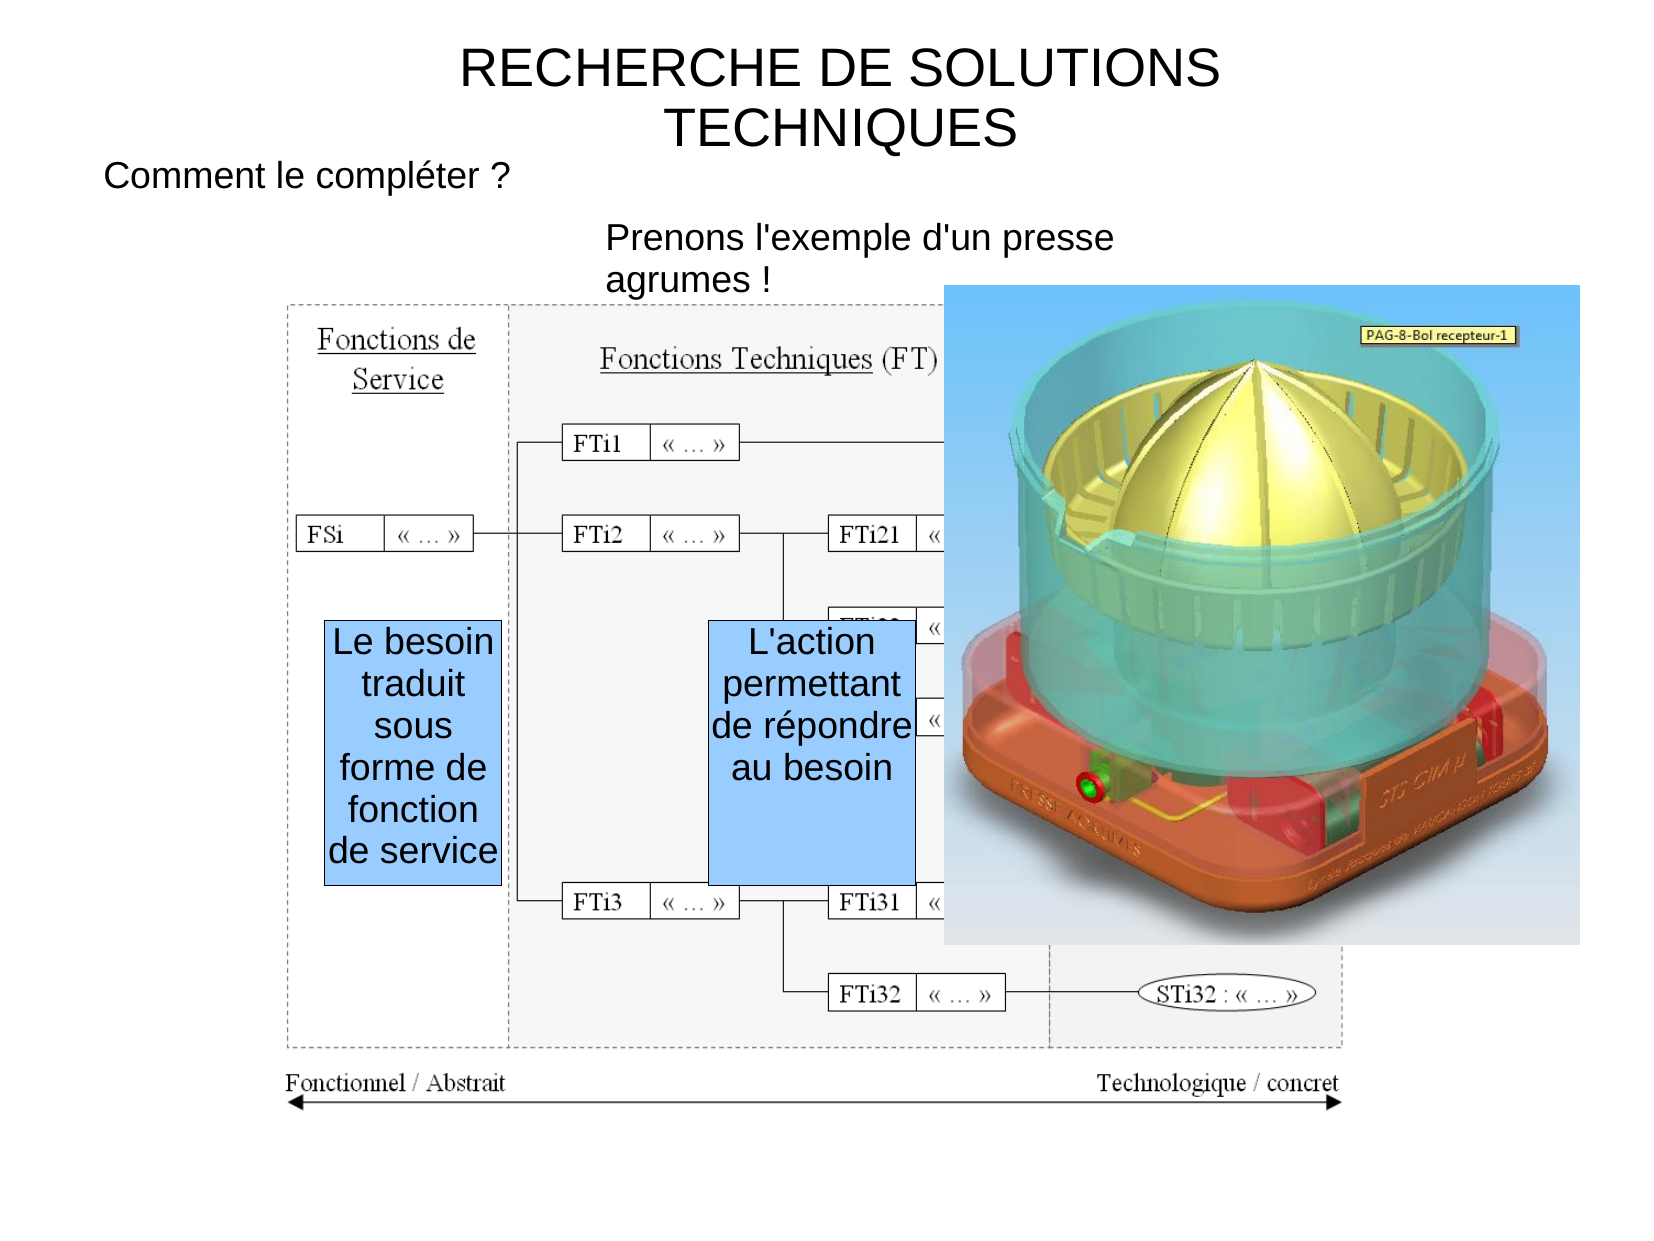

RECHERCHE DE SOLUTIONS TECHNIQUES
Comment le compléter ?
Prenons l'exemple d'un presse agrumes !
Le besoin traduit sous forme de fonction de service
L'action permettant de répondre au besoin
La solution technique imaginée pour répondre au besoin